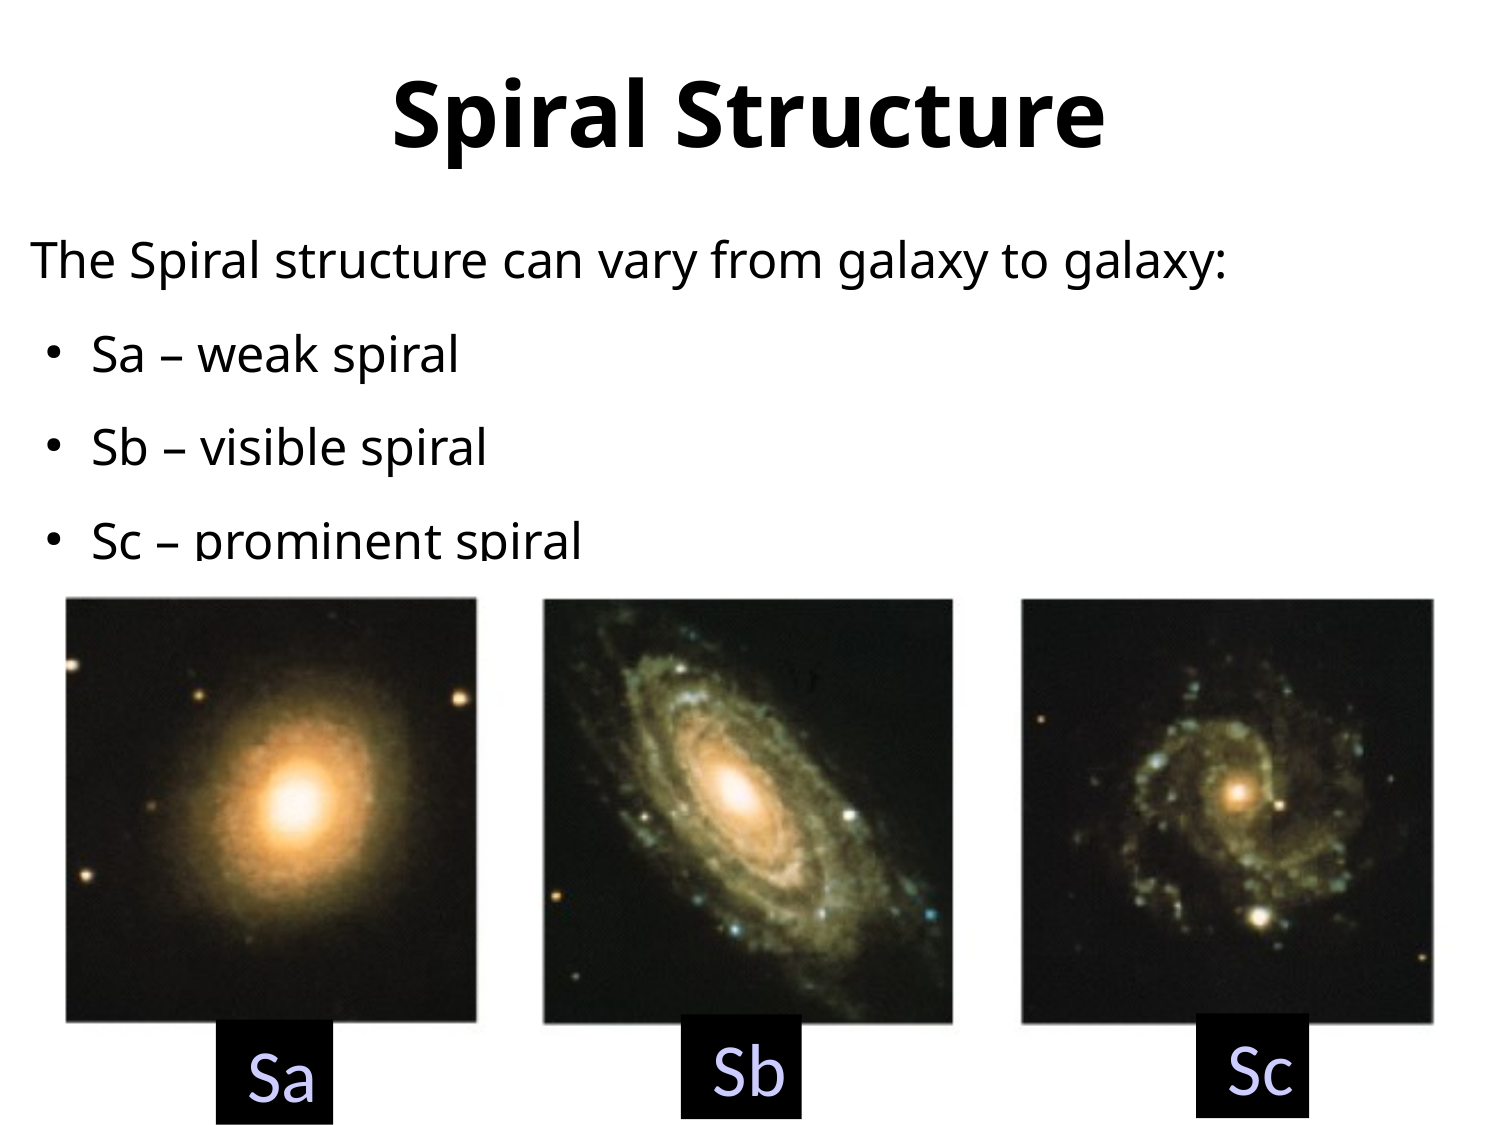

# Spiral Structure
The Spiral structure can vary from galaxy to galaxy:
Sa – weak spiral
Sb – visible spiral
Sc – prominent spiral
 Sc
 Sb
 Sa